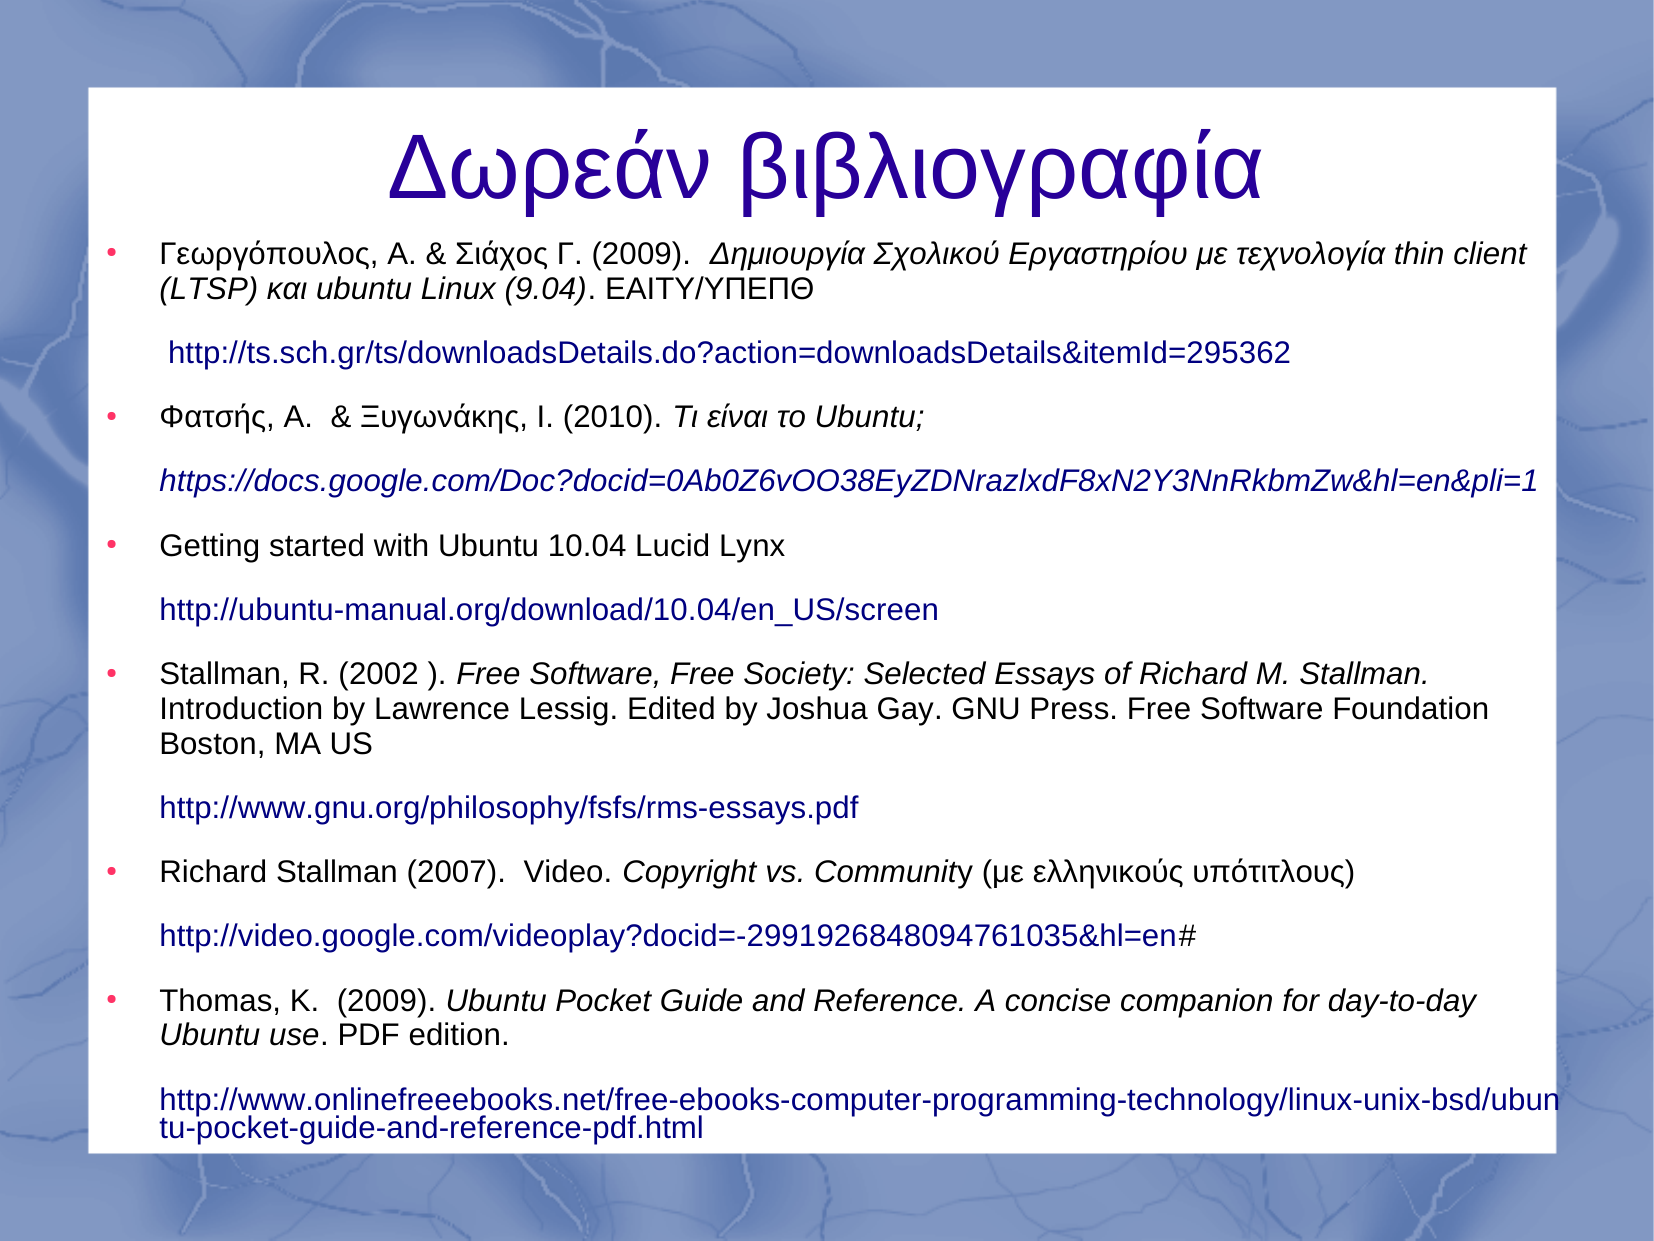

# Δωρεάν βιβλιογραφία
Γεωργόπουλος, Α. & Σιάχος Γ. (2009). Δημιουργία Σχολικού Εργαστηρίου με τεχνολογία thin client (LTSP) και ubuntu Linux (9.04). ΕΑΙΤΥ/ΥΠΕΠΘ
 http://ts.sch.gr/ts/downloadsDetails.do?action=downloadsDetails&itemId=295362
Φατσής, Α. & Ξυγωνάκης, Ι. (2010). Τι είναι το Ubuntu;
https://docs.google.com/Doc?docid=0Ab0Z6vOO38EyZDNrazlxdF8xN2Y3NnRkbmZw&hl=en&pli=1
Getting started with Ubuntu 10.04 Lucid Lynx
http://ubuntu-manual.org/download/10.04/en_US/screen
Stallman, R. (2002 ). Free Software, Free Society: Selected Essays of Richard M. Stallman. Introduction by Lawrence Lessig. Edited by Joshua Gay. GNU Press. Free Software Foundation Boston, MA US
http://www.gnu.org/philosophy/fsfs/rms-essays.pdf
Richard Stallman (2007). Video. Copyright vs. Community (με ελληνικούς υπότιτλους)
http://video.google.com/videoplay?docid=-2991926848094761035&hl=en#
Thomas, Κ. (2009). Ubuntu Pocket Guide and Reference. A concise companion for day-to-day Ubuntu use. PDF edition.
http://www.onlinefreeebooks.net/free-ebooks-computer-programming-technology/linux-unix-bsd/ubuntu-pocket-guide-and-reference-pdf.html